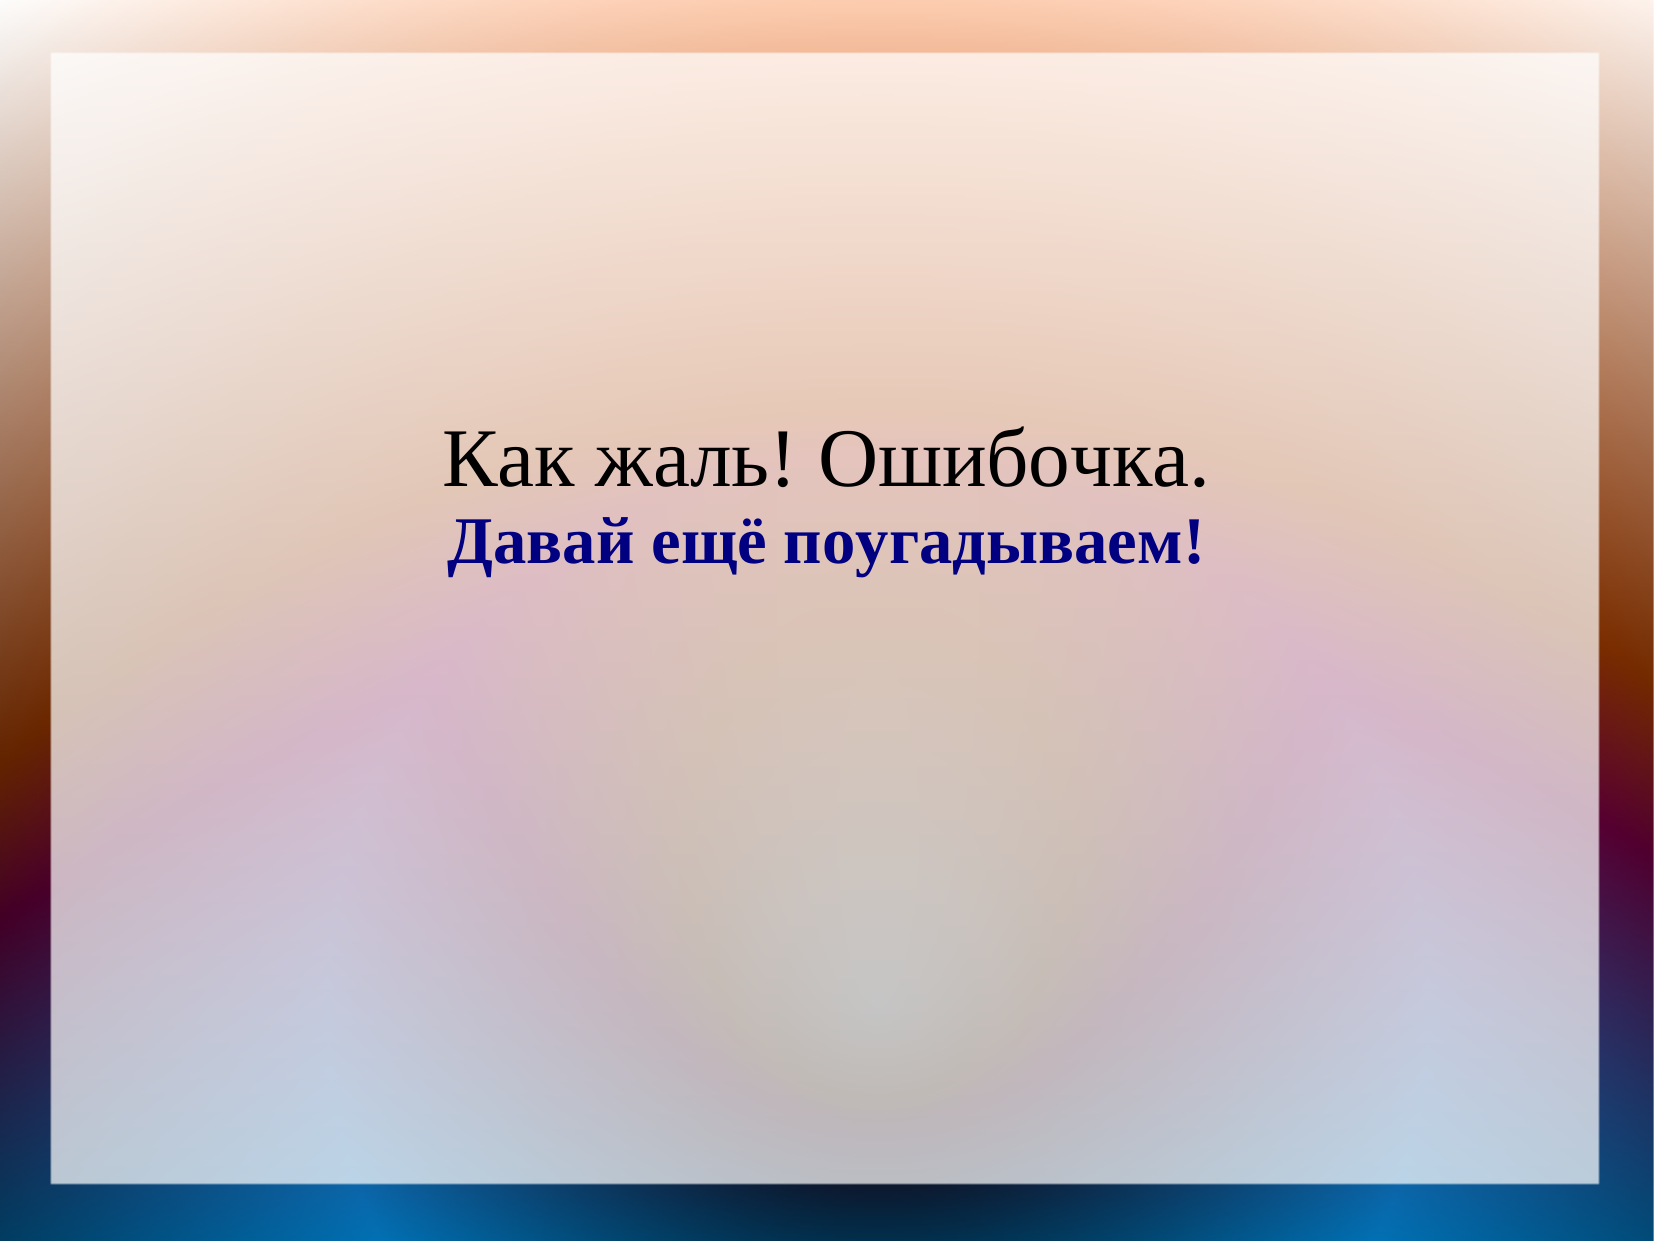

# Как жаль! Ошибочка.
Давай ещё поугадываем!